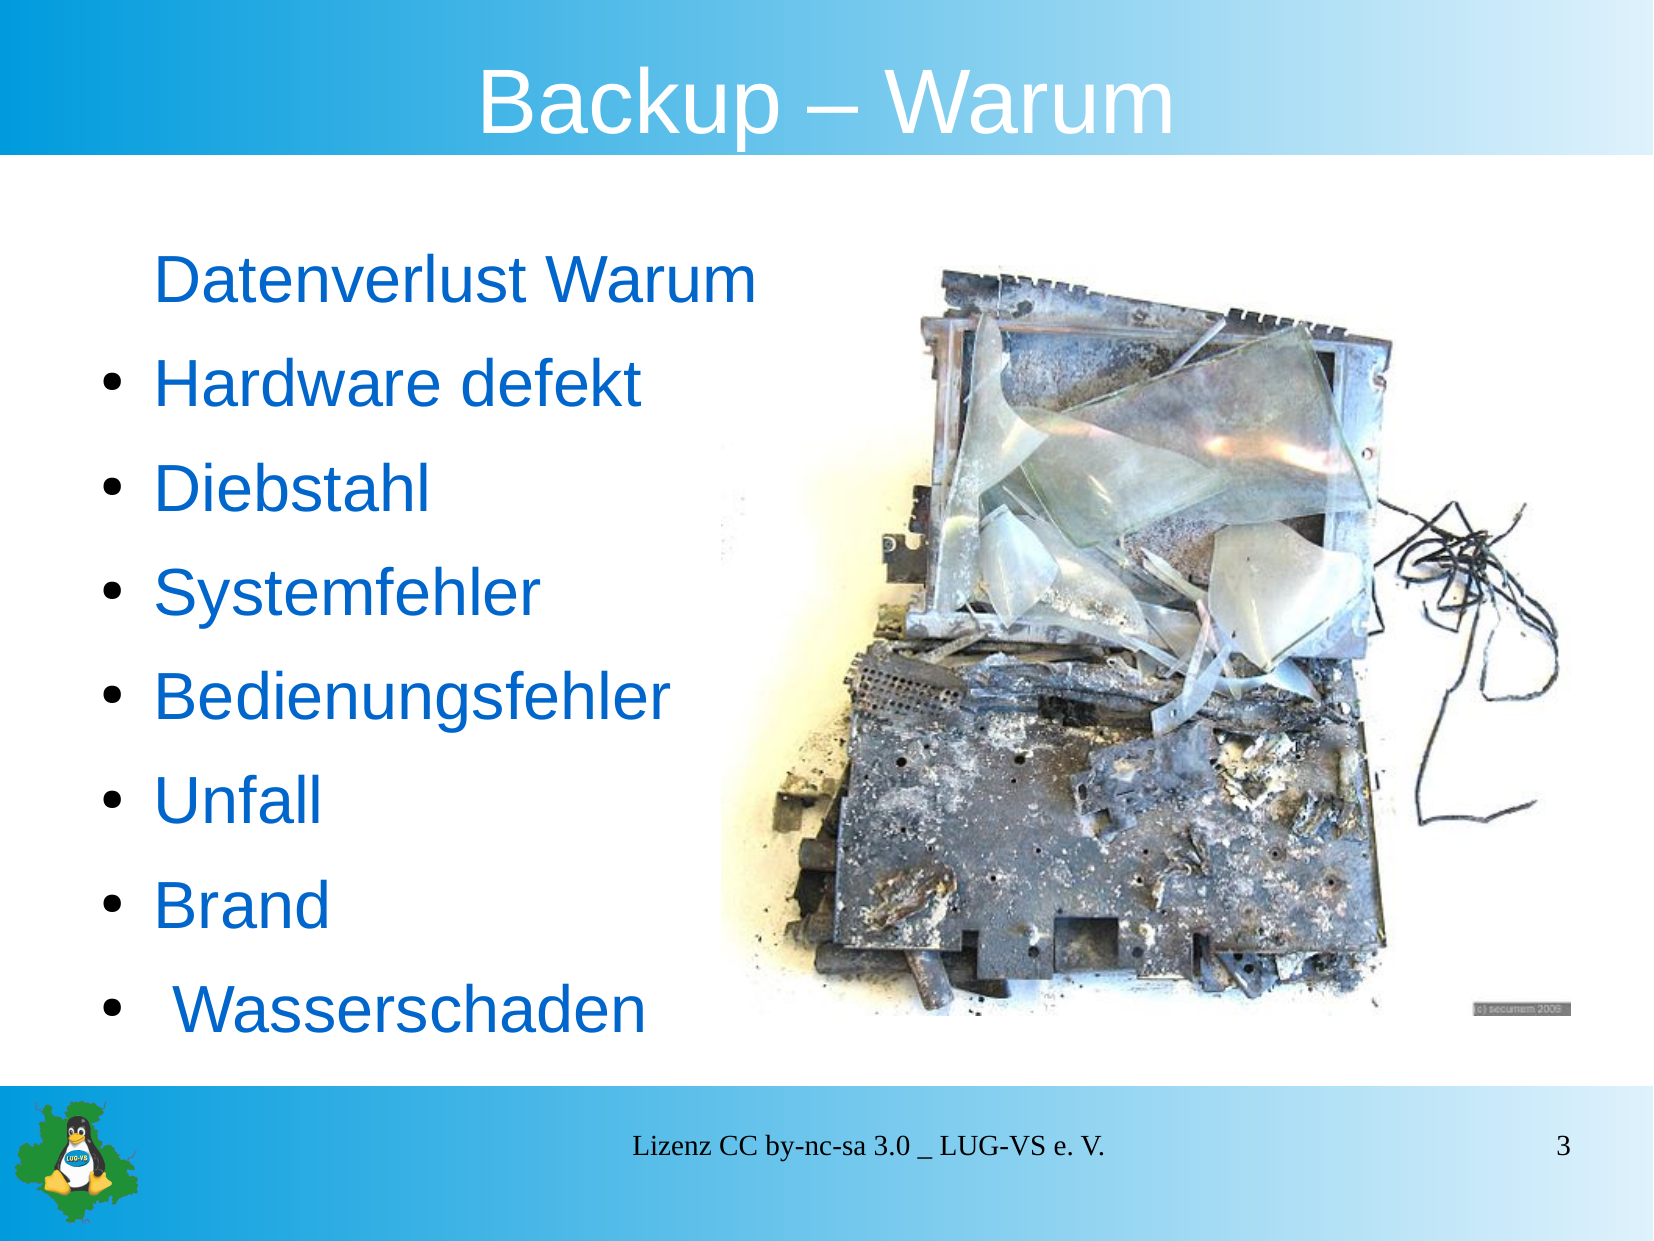

# Backup – Warum
Datenverlust Warum
Hardware defekt
Diebstahl
Systemfehler
Bedienungsfehler
Unfall
Brand
 Wasserschaden